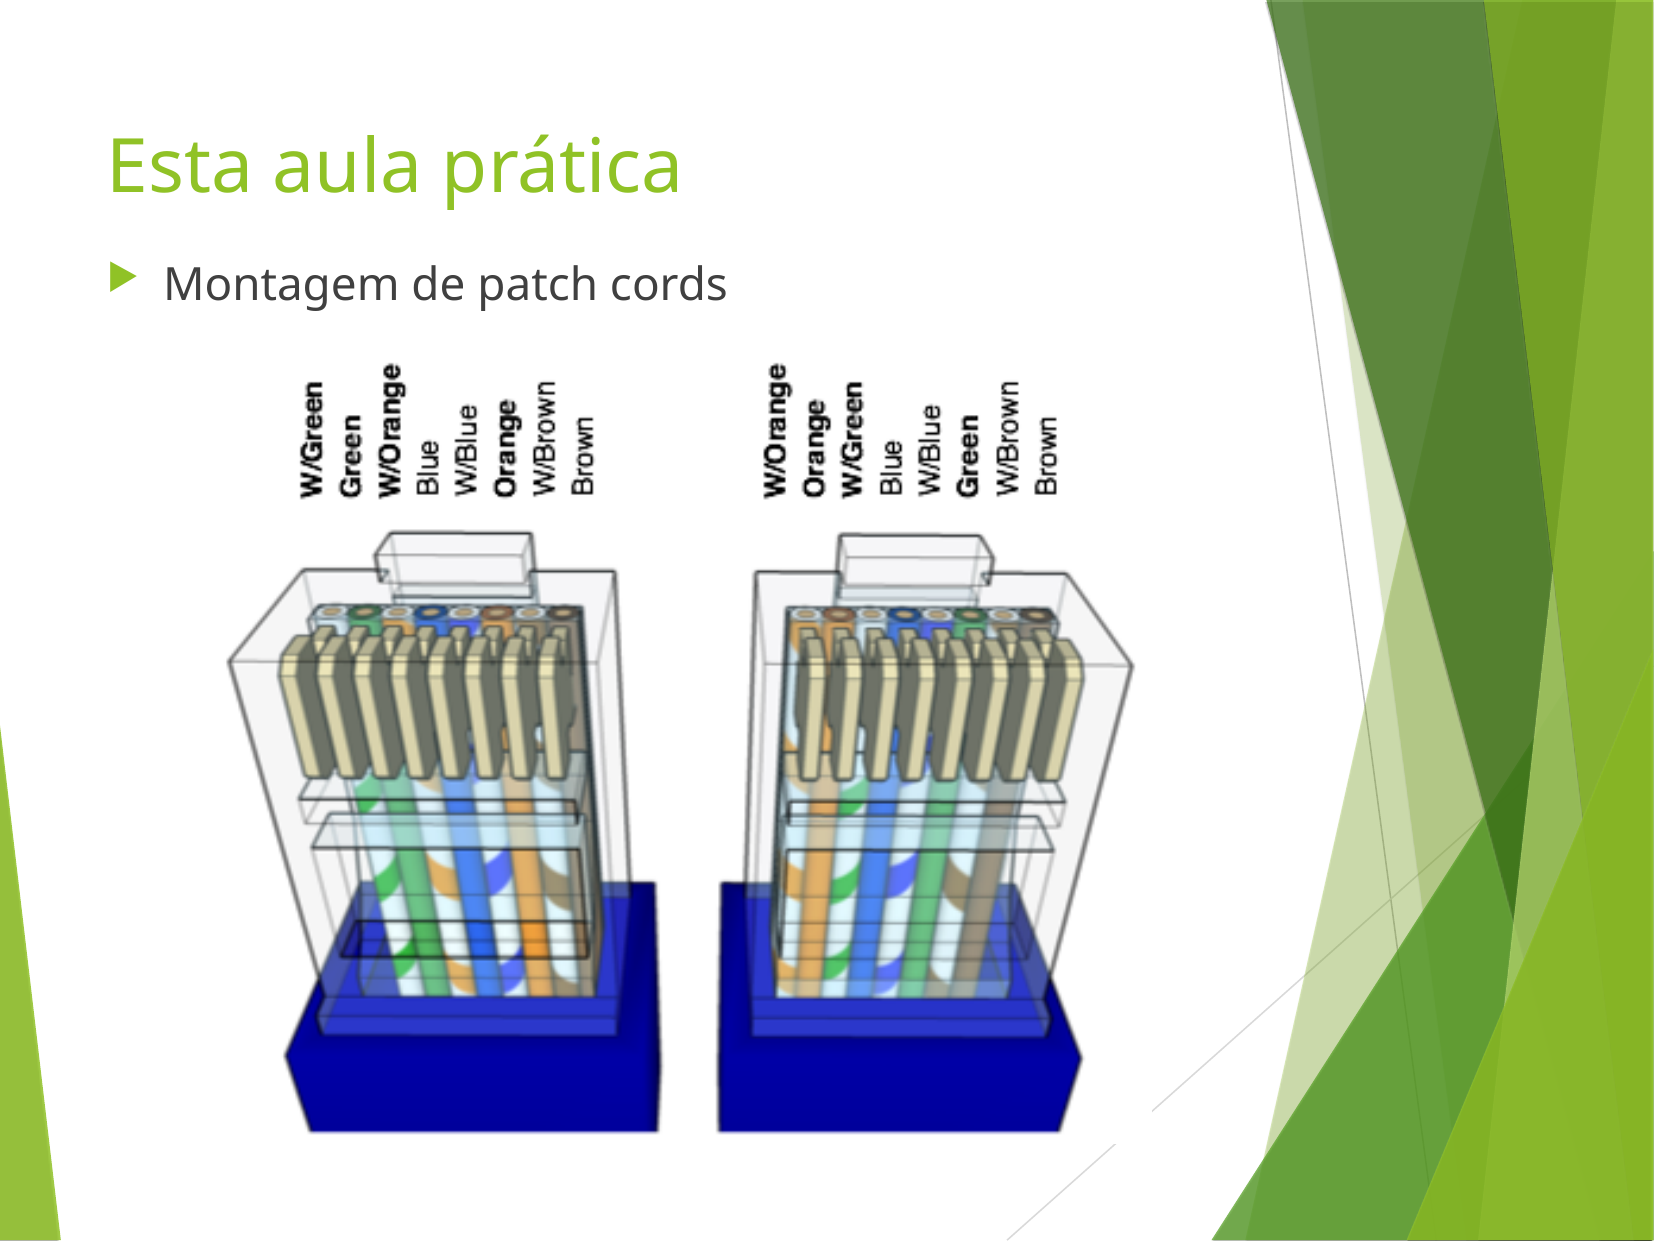

# Esta aula prática
Montagem de patch cords